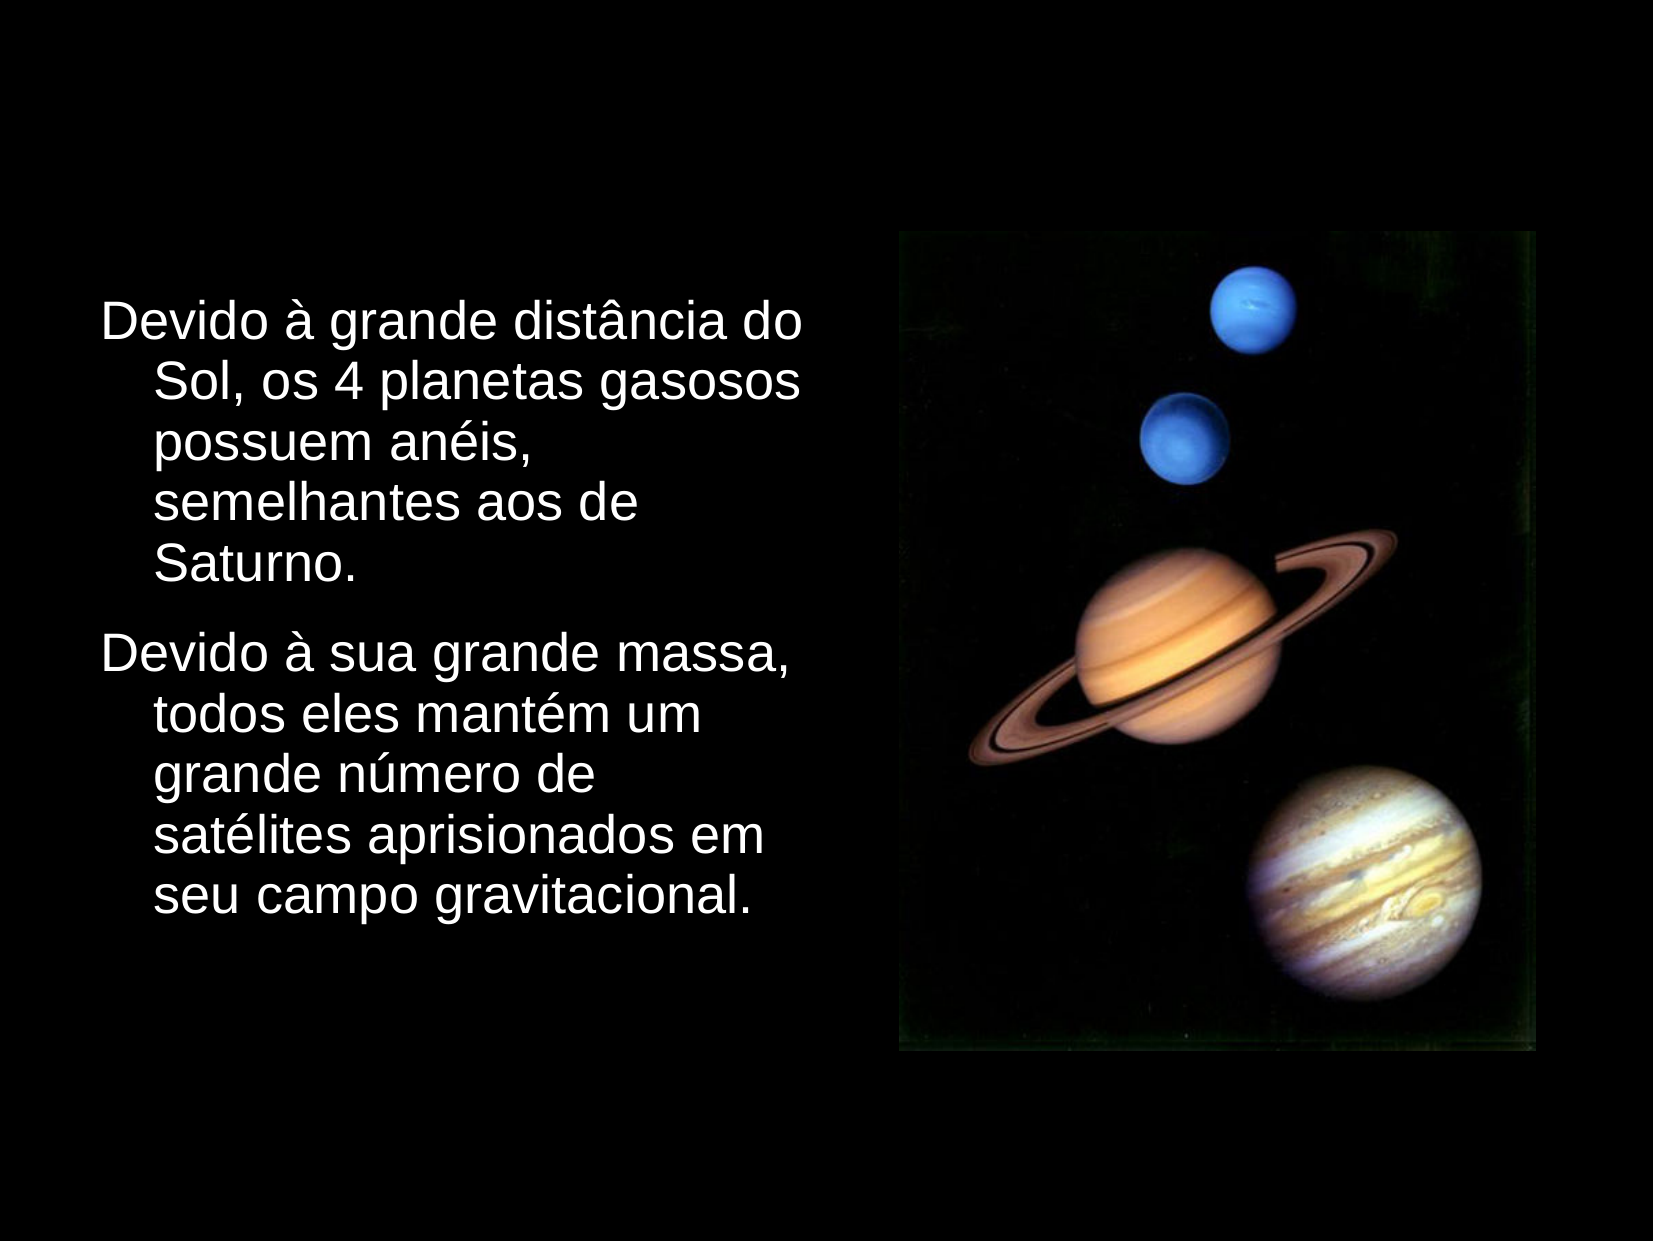

#
Devido à grande distância do Sol, os 4 planetas gasosos possuem anéis, semelhantes aos de Saturno.
Devido à sua grande massa, todos eles mantém um grande número de satélites aprisionados em seu campo gravitacional.